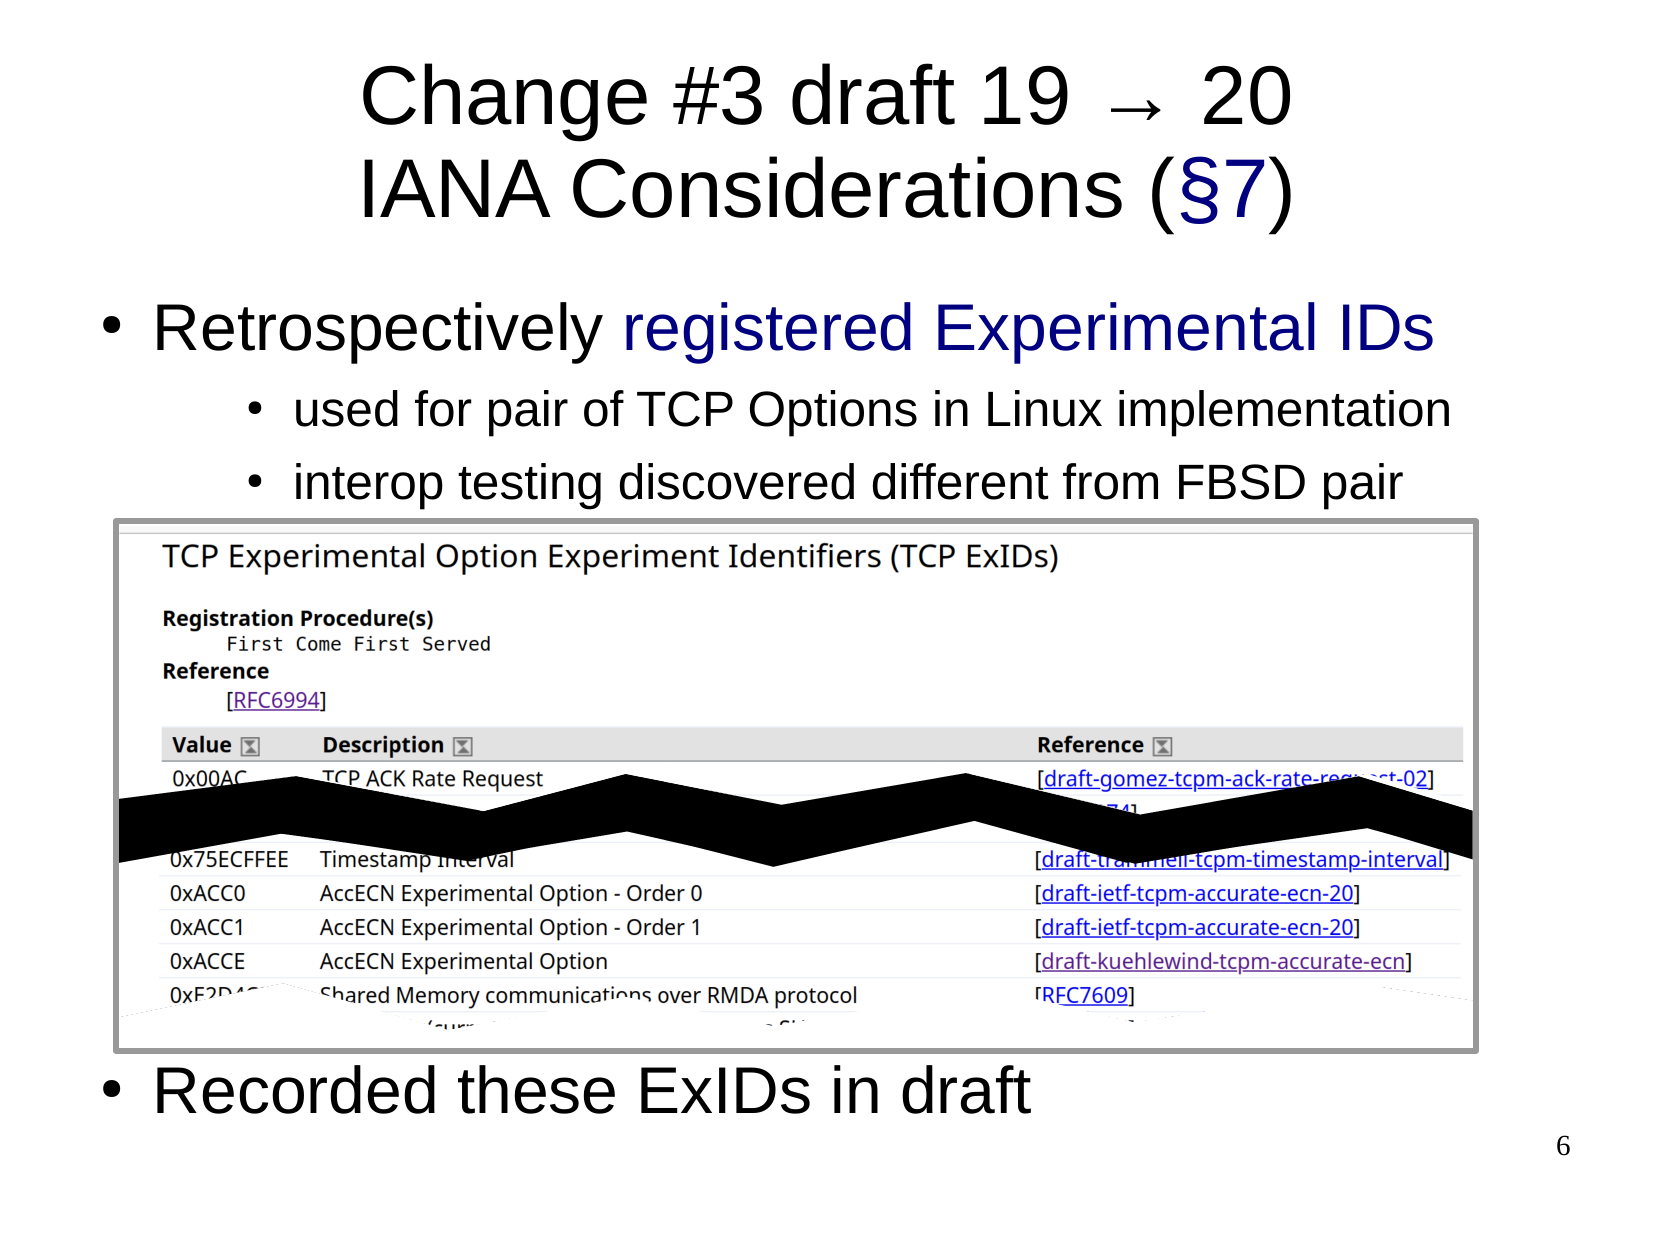

# Change #3 draft 19 → 20 IANA Considerations (§7)
Retrospectively registered Experimental IDs
used for pair of TCP Options in Linux implementation
interop testing discovered different from FBSD pair
Recorded these ExIDs in draft
6